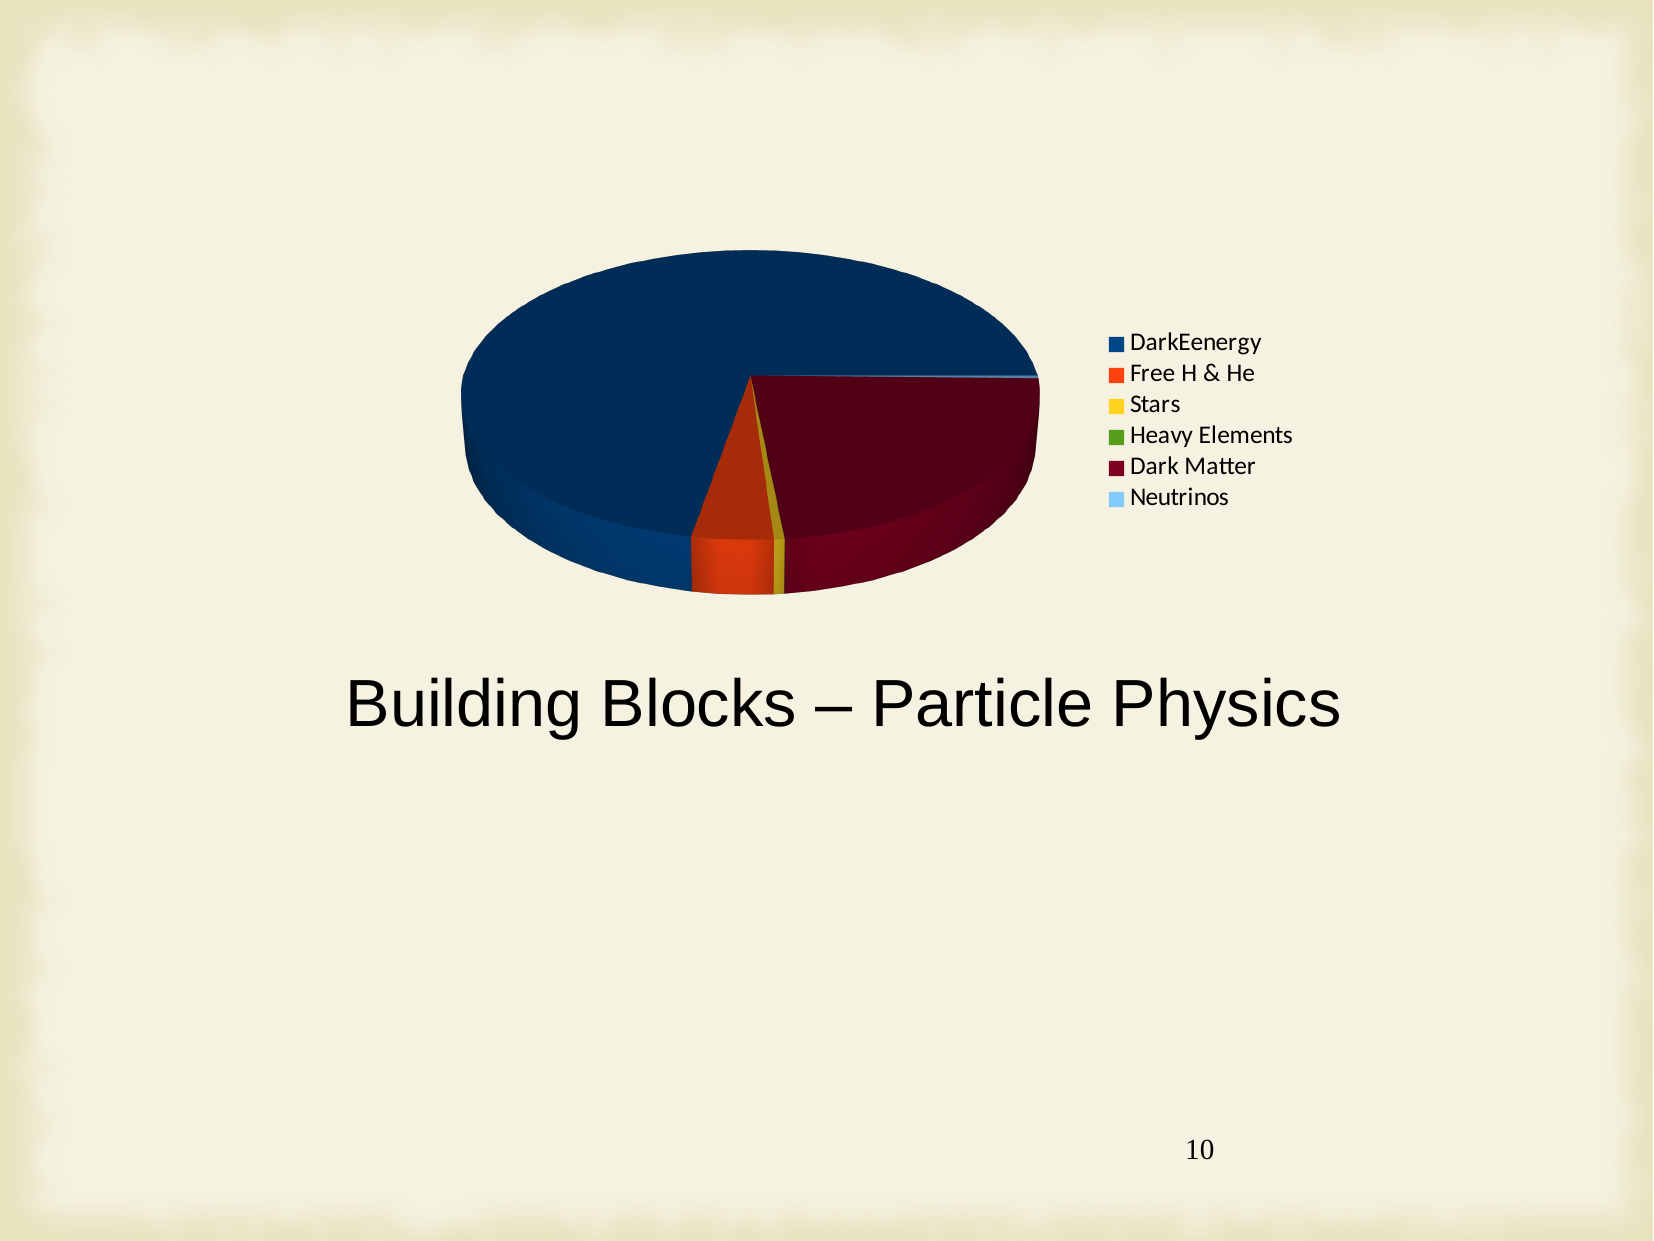

[unsupported chart]
# Building Blocks – Particle Physics